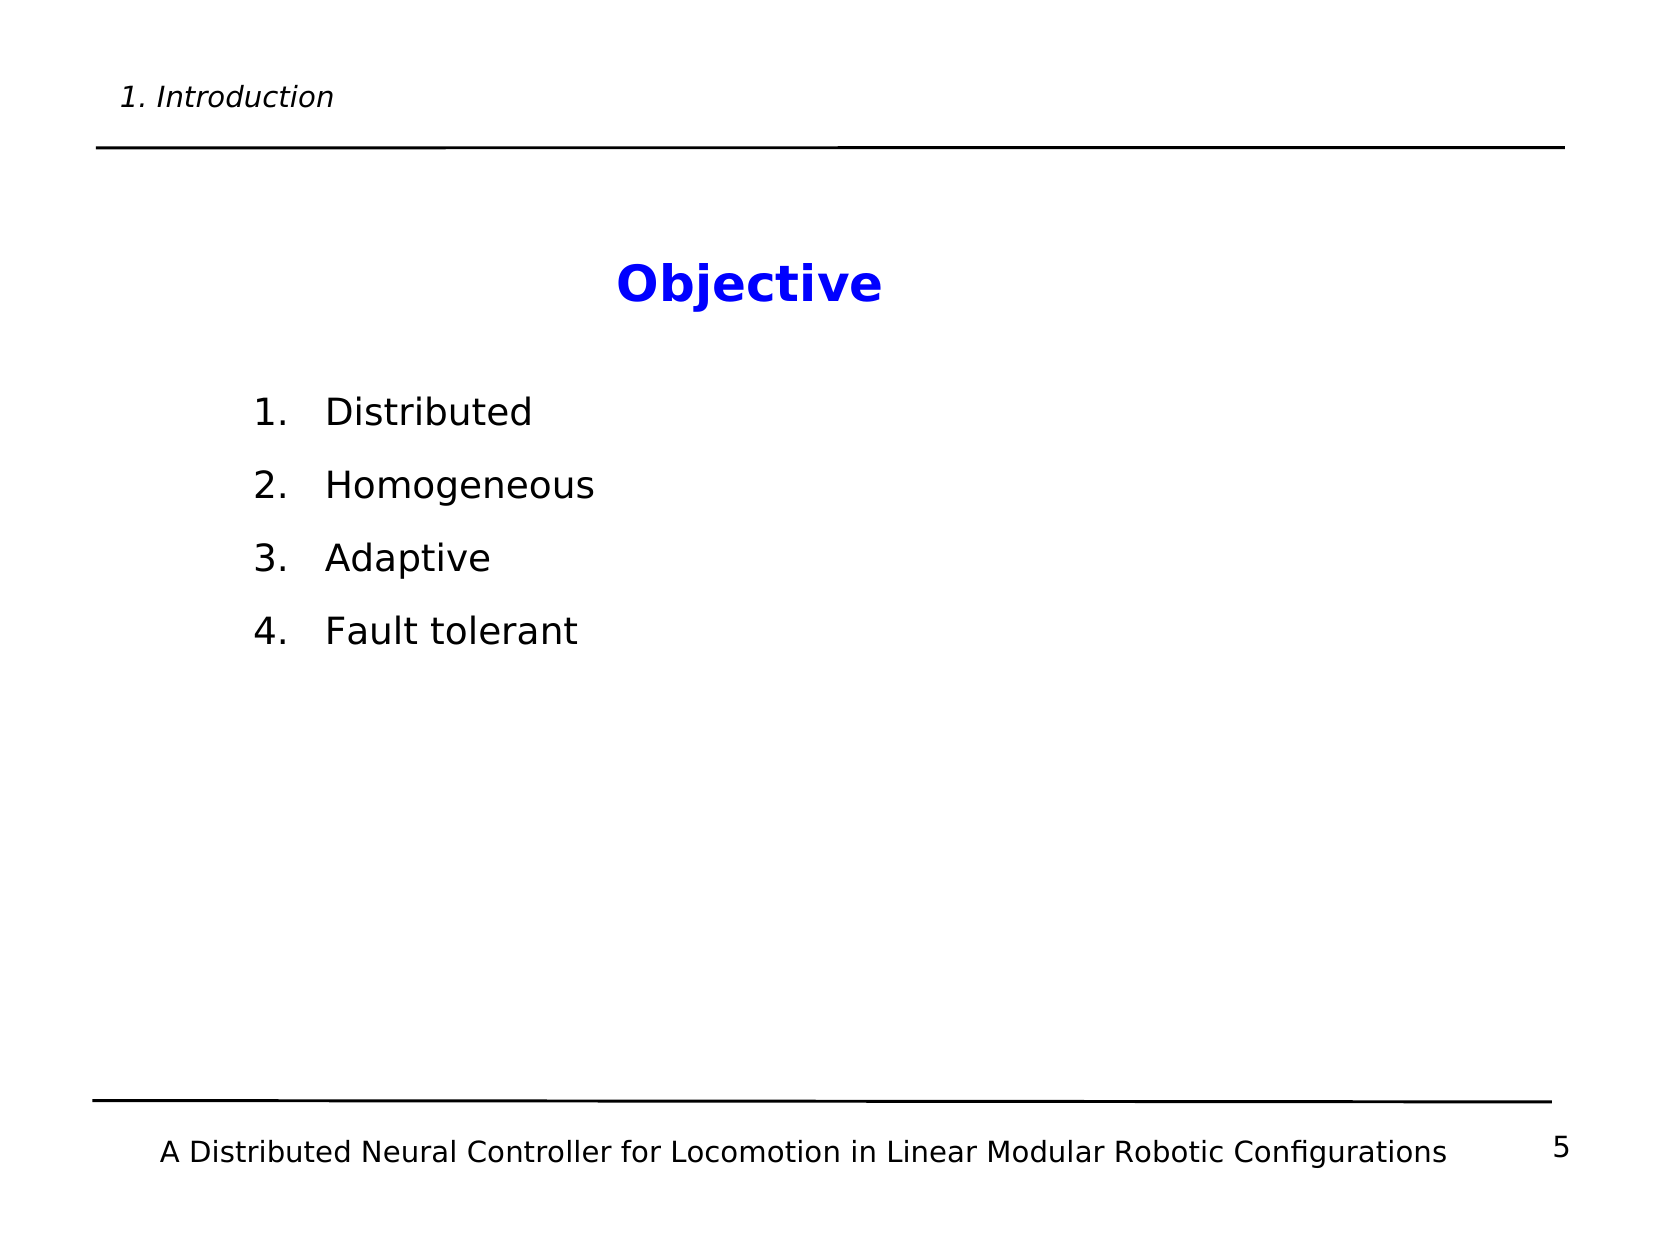

1. Introduction
Objective
 Distributed
 Homogeneous
 Adaptive
 Fault tolerant
A Distributed Neural Controller for Locomotion in Linear Modular Robotic Configurations
5